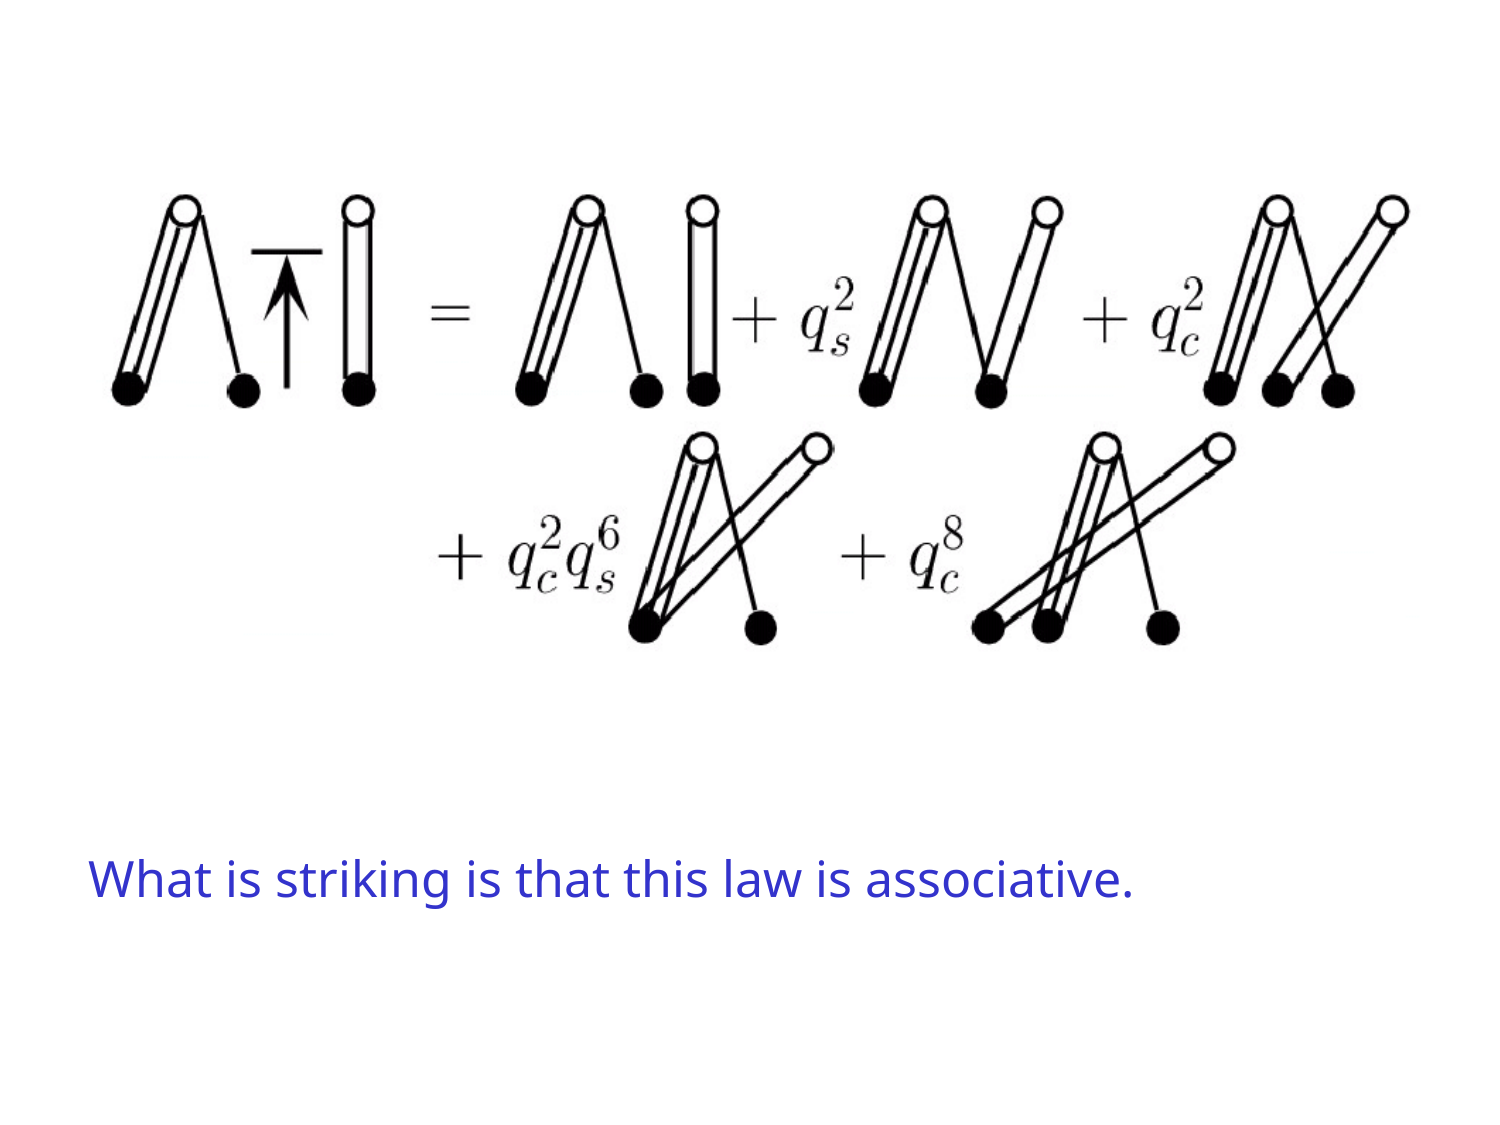

What is striking is that this law is associative.